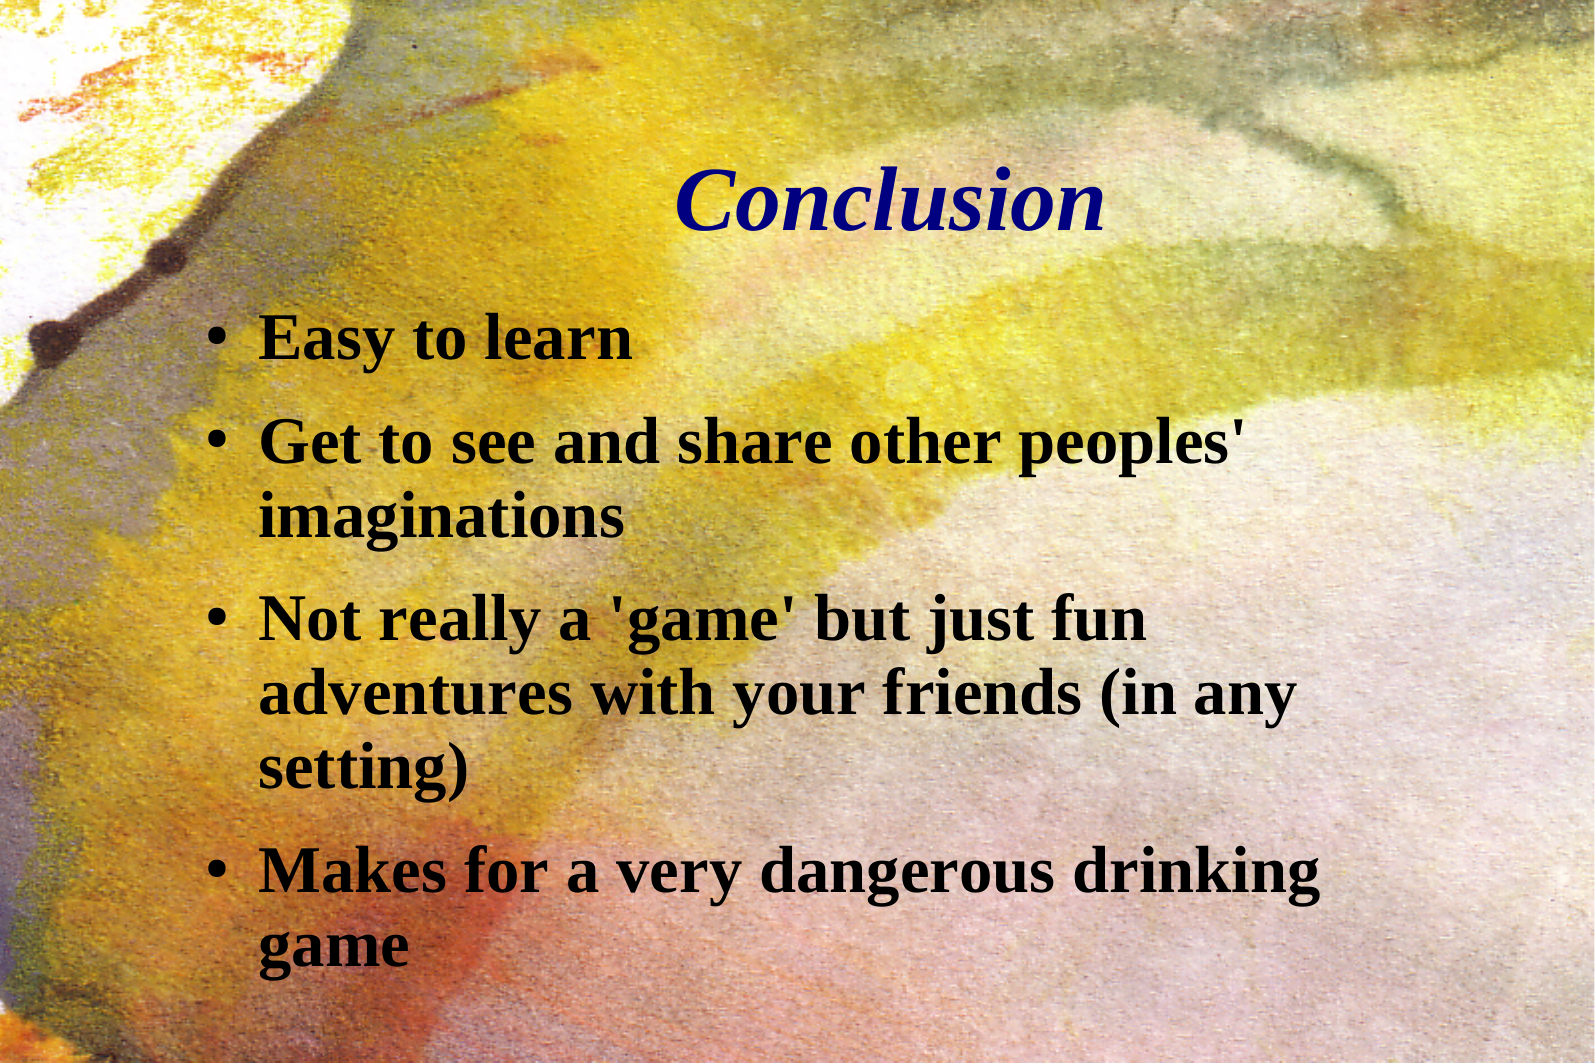

# Conclusion
Easy to learn
Get to see and share other peoples' imaginations
Not really a 'game' but just fun adventures with your friends (in any setting)
Makes for a very dangerous drinking game